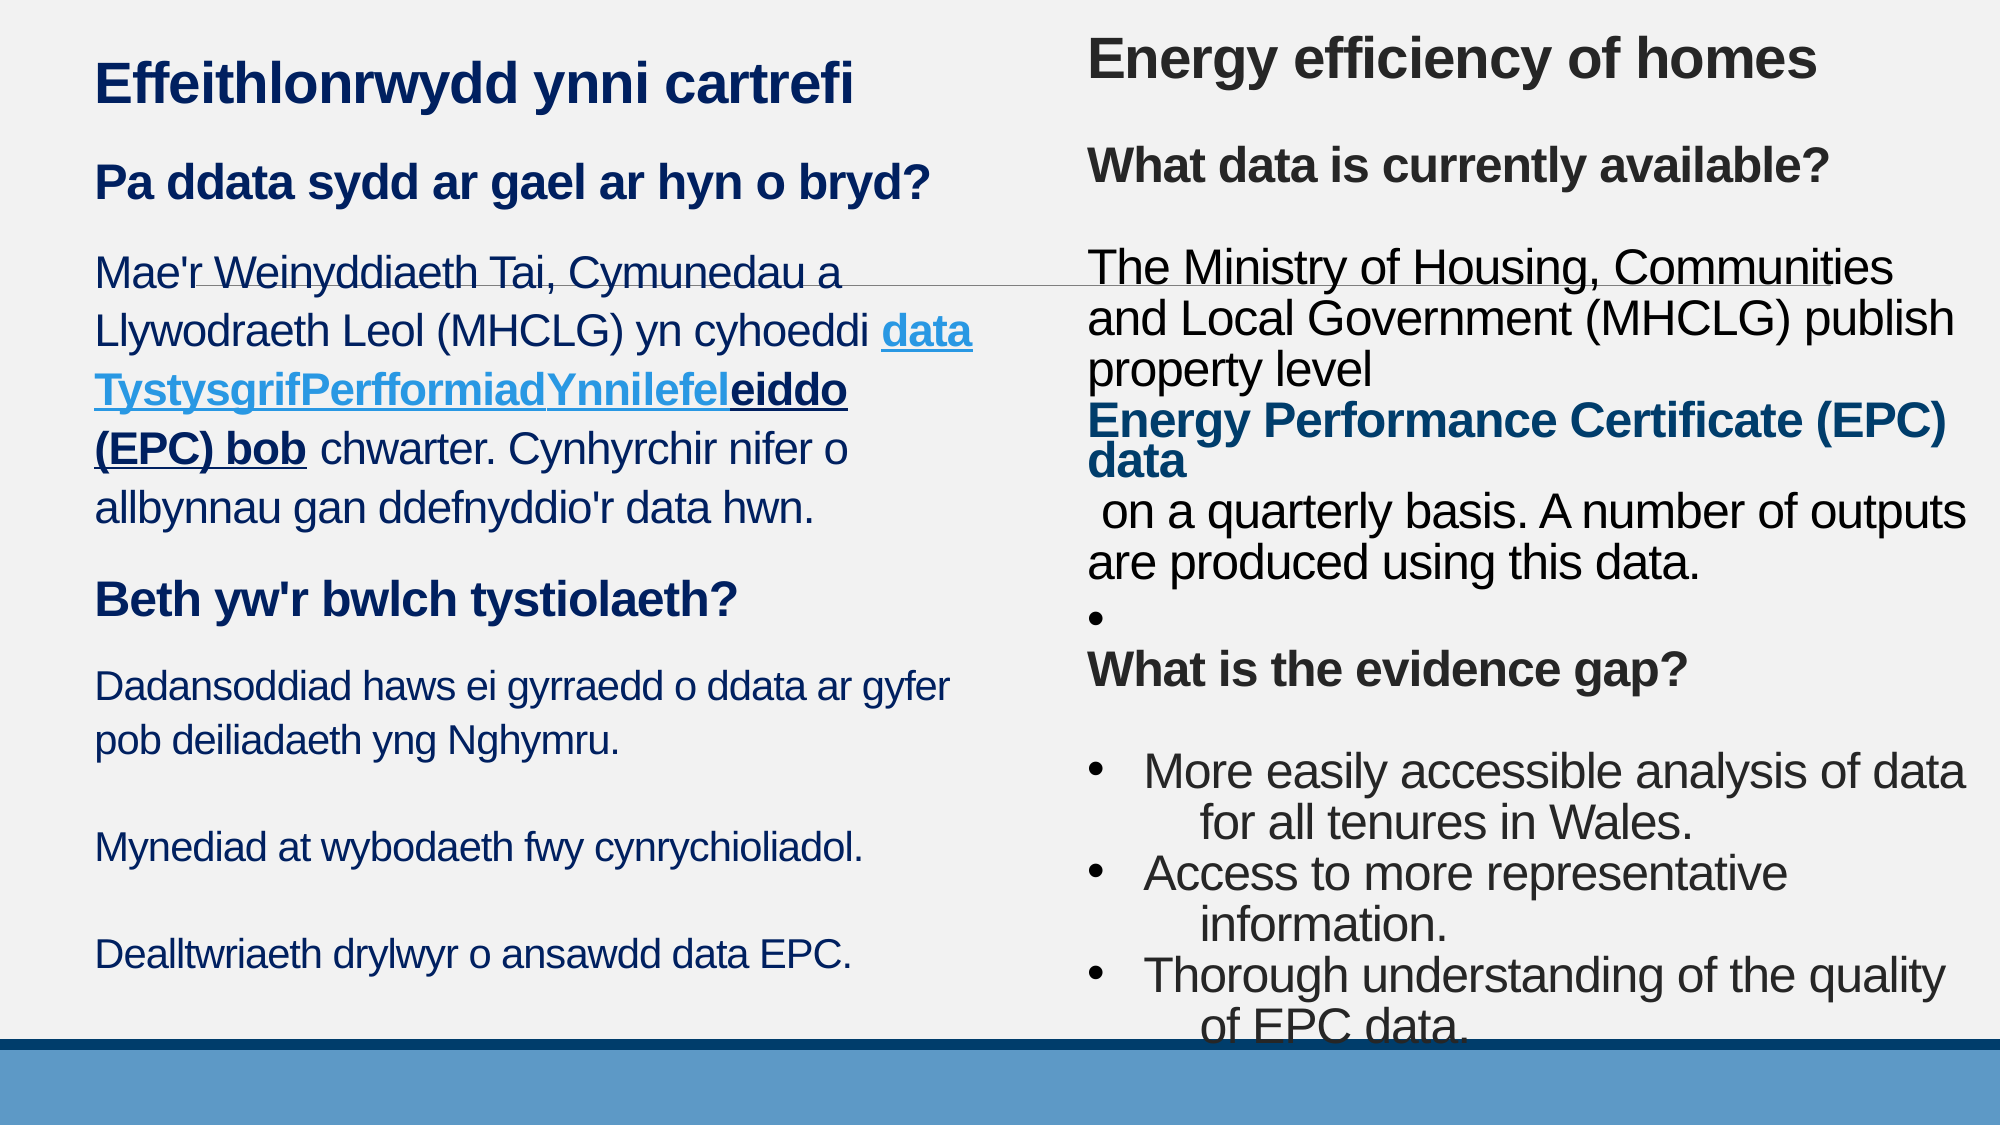

# Effeithlonrwydd ynni cartrefi Pa ddata sydd ar gael ar hyn o bryd? Mae'r Weinyddiaeth Tai, Cymunedau a Llywodraeth Leol (MHCLG) yn cyhoeddi dataTystysgrifPerfformiadYnnilefeleiddo(EPC) bob chwarter. Cynhyrchir nifer o allbynnau gan ddefnyddio'r data hwn. Beth yw'r bwlch tystiolaeth? Dadansoddiad haws ei gyrraedd o ddata ar gyfer pob deiliadaeth yng Nghymru. Mynediad at wybodaeth fwy cynrychioliadol. Dealltwriaeth drylwyr o ansawdd data EPC.
Energy efficiency of homes
What data is currently available?
The Ministry of Housing, Communities and Local Government (MHCLG) publish property level Energy Performance Certificate (EPC) data on a quarterly basis. A number of outputs are produced using this data.
What is the evidence gap?
More easily accessible analysis of data for all tenures in Wales.
Access to more representative information.
Thorough understanding of the quality of EPC data.